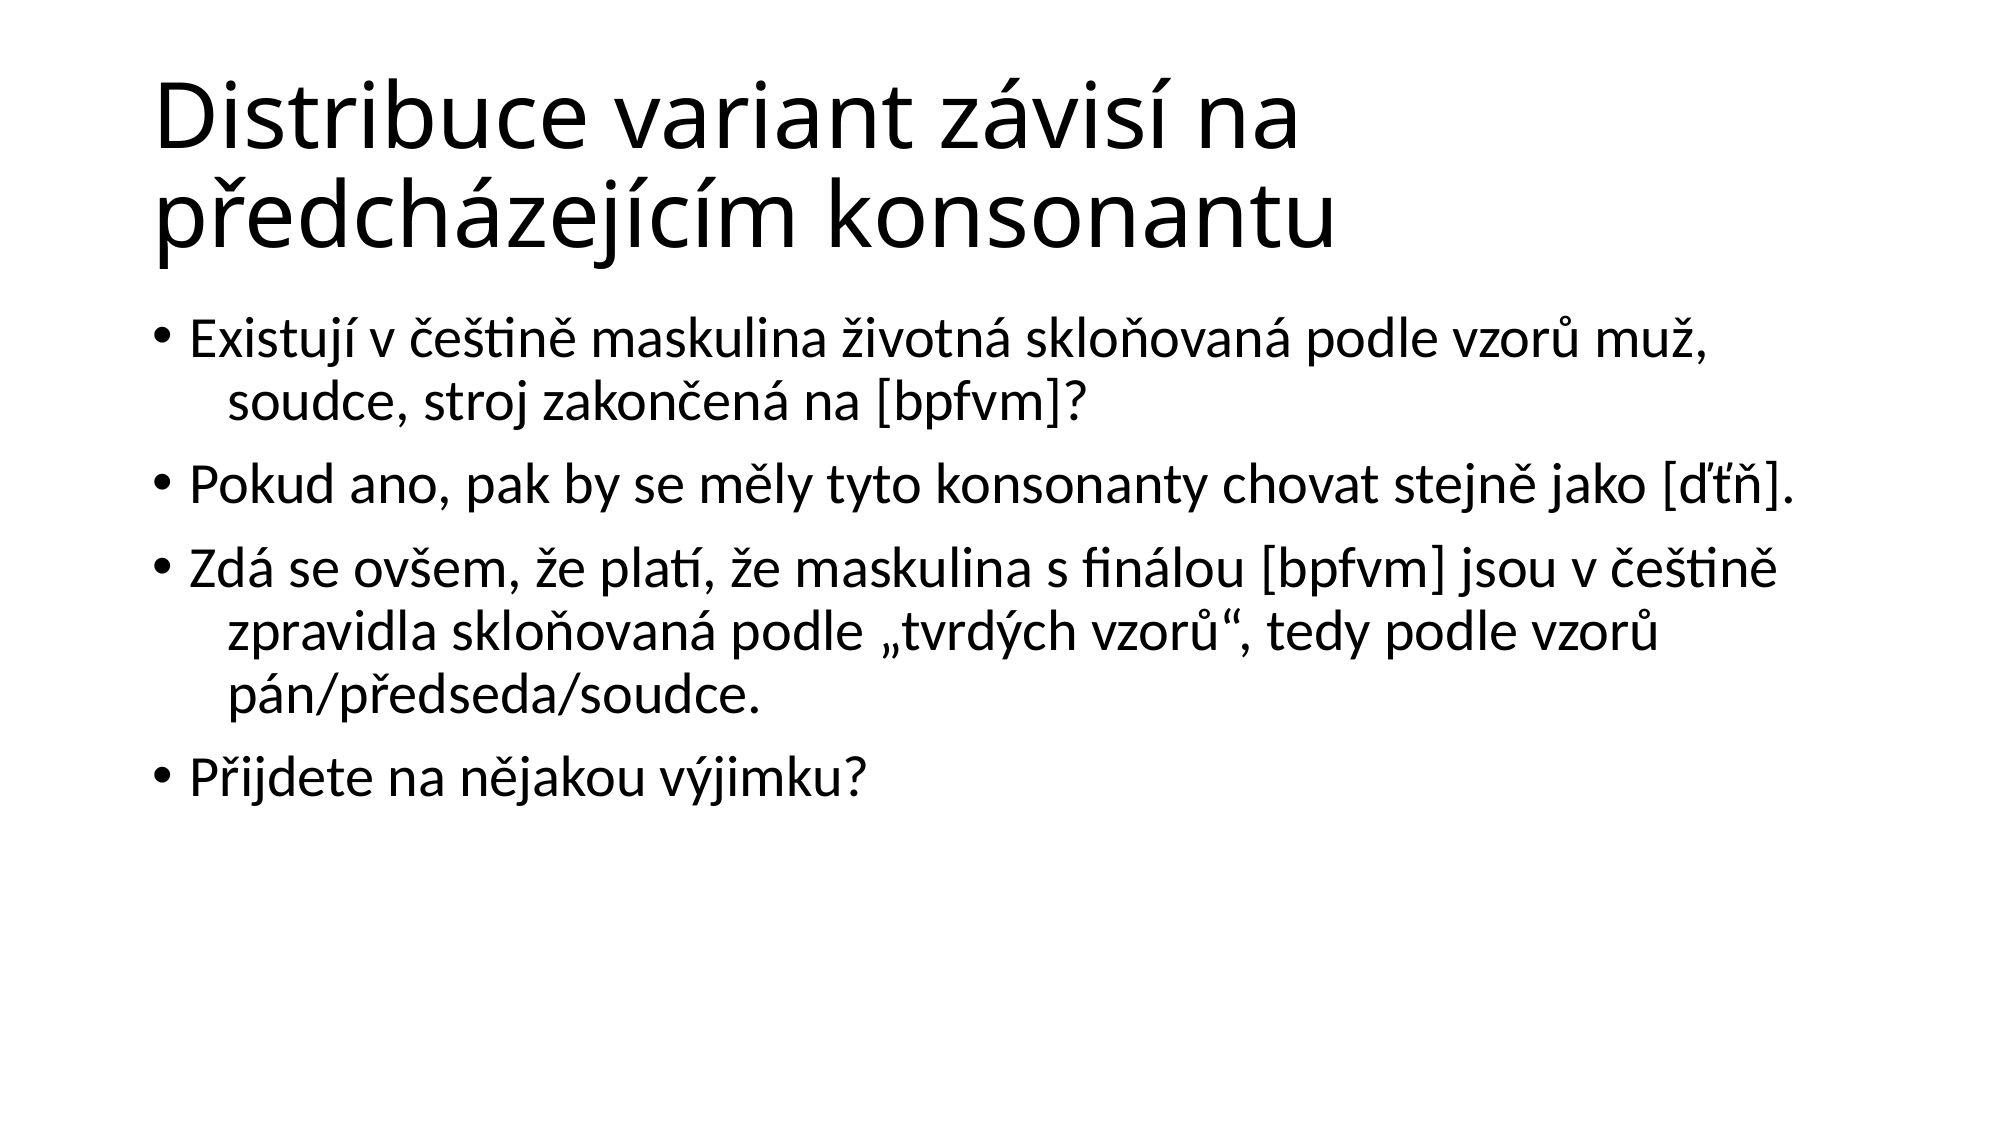

# Distribuce variant závisí na předcházejícím konsonantu
Existují v češtině maskulina životná skloňovaná podle vzorů muž, soudce, stroj zakončená na [bpfvm]?
Pokud ano, pak by se měly tyto konsonanty chovat stejně jako [ďťň].
Zdá se ovšem, že platí, že maskulina s finálou [bpfvm] jsou v češtině zpravidla skloňovaná podle „tvrdých vzorů“, tedy podle vzorů pán/předseda/soudce.
Přijdete na nějakou výjimku?